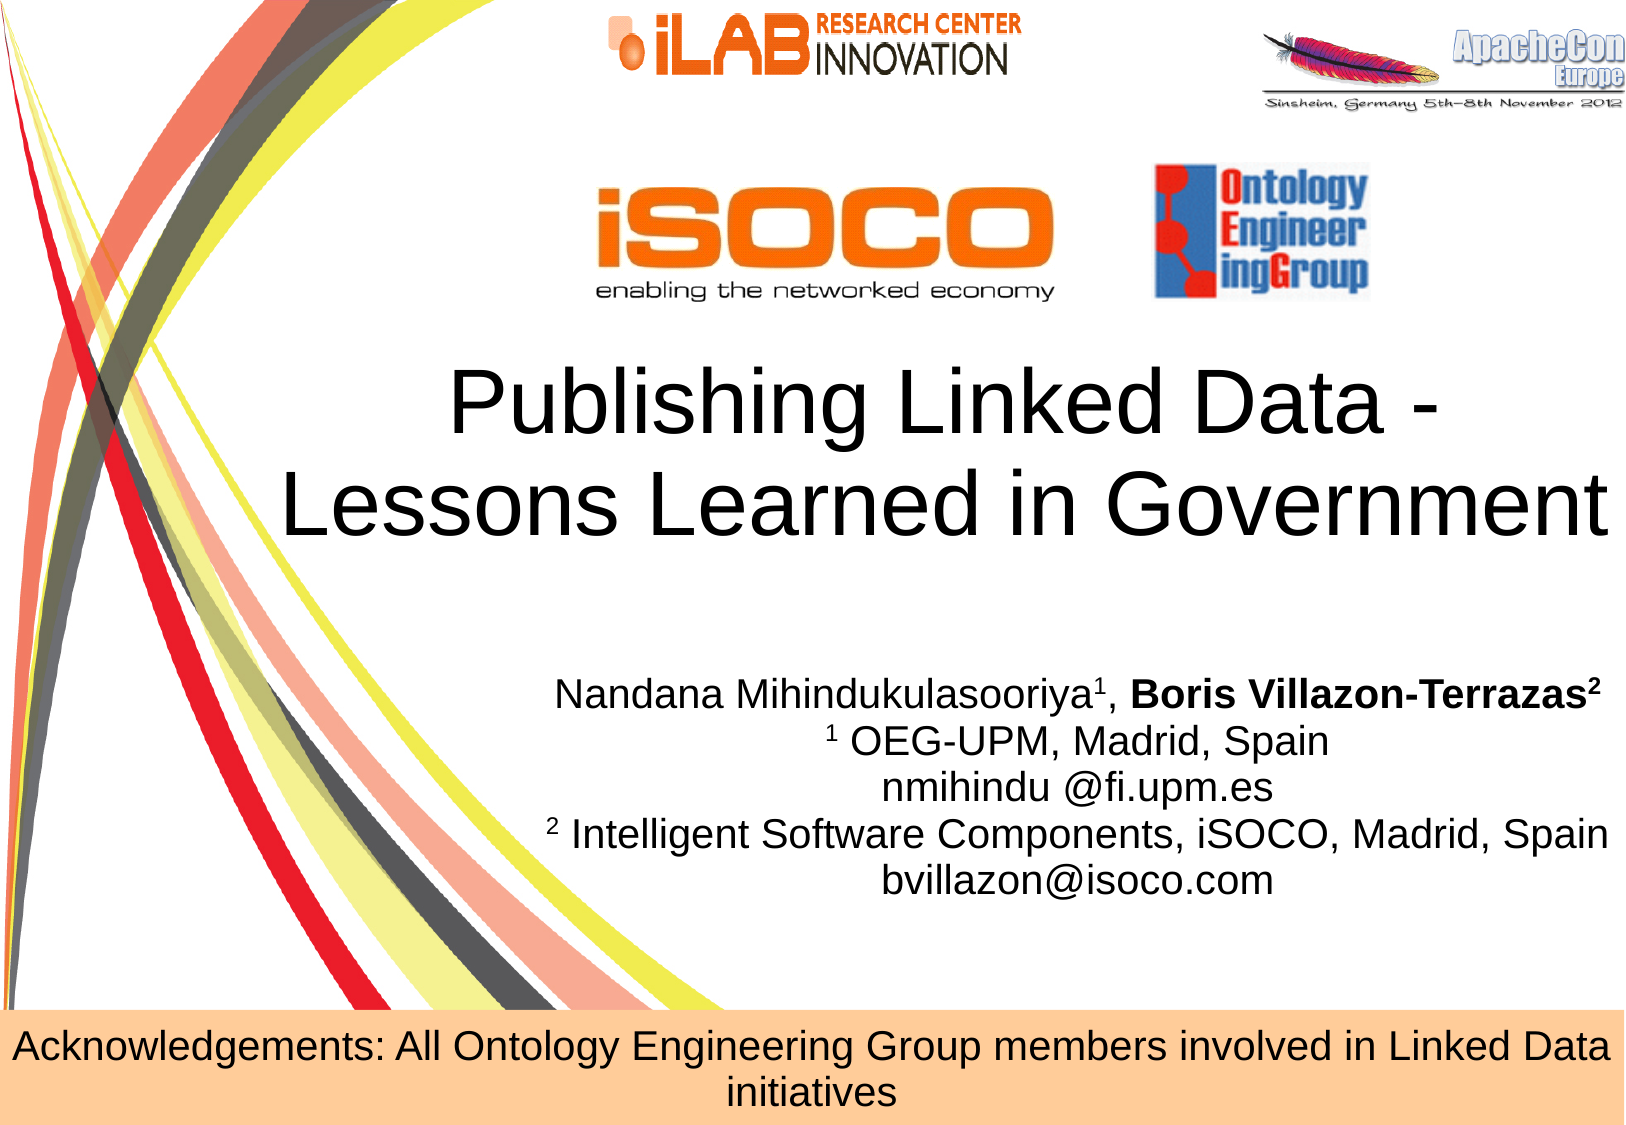

# Publishing Linked Data - Lessons Learned in Government
Nandana Mihindukulasooriya1, Boris Villazon-Terrazas2
1 OEG-UPM, Madrid, Spain
nmihindu @fi.upm.es
2 Intelligent Software Components, iSOCO, Madrid, Spain
bvillazon@isoco.com
Acknowledgements: All Ontology Engineering Group members involved in Linked Data initiatives